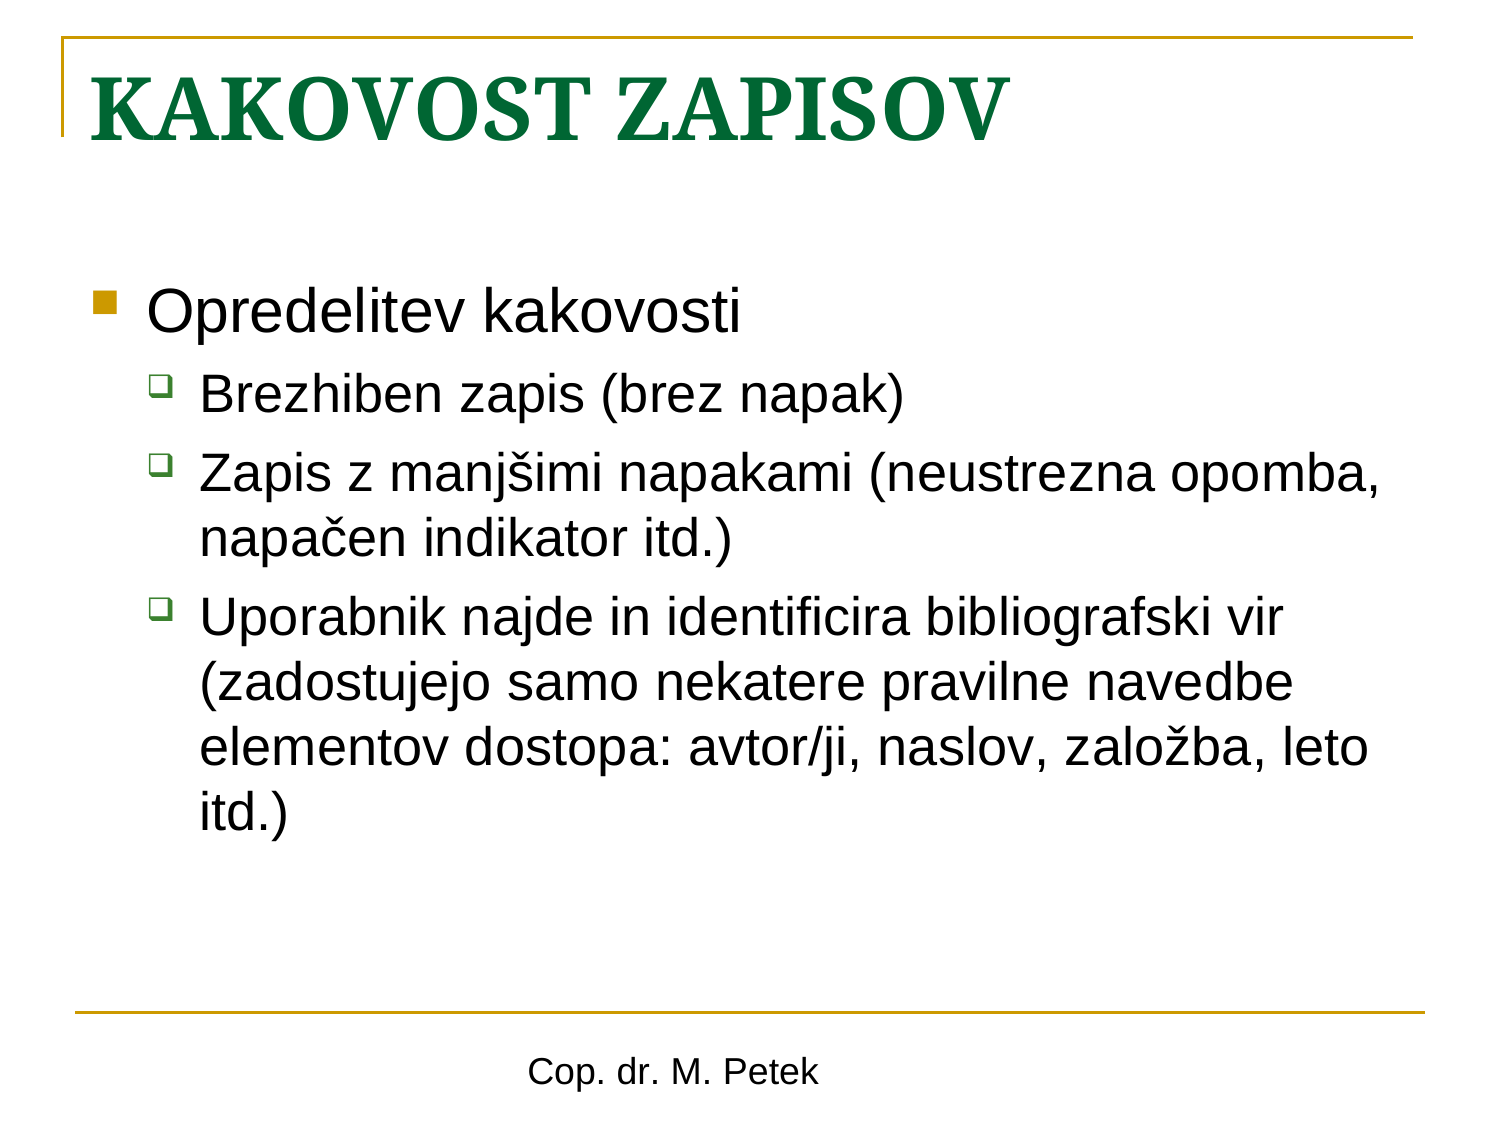

# KAKOVOST ZAPISOV
Opredelitev kakovosti
Brezhiben zapis (brez napak)
Zapis z manjšimi napakami (neustrezna opomba, napačen indikator itd.)
Uporabnik najde in identificira bibliografski vir (zadostujejo samo nekatere pravilne navedbe elementov dostopa: avtor/ji, naslov, založba, leto itd.)
Cop. dr. M. Petek